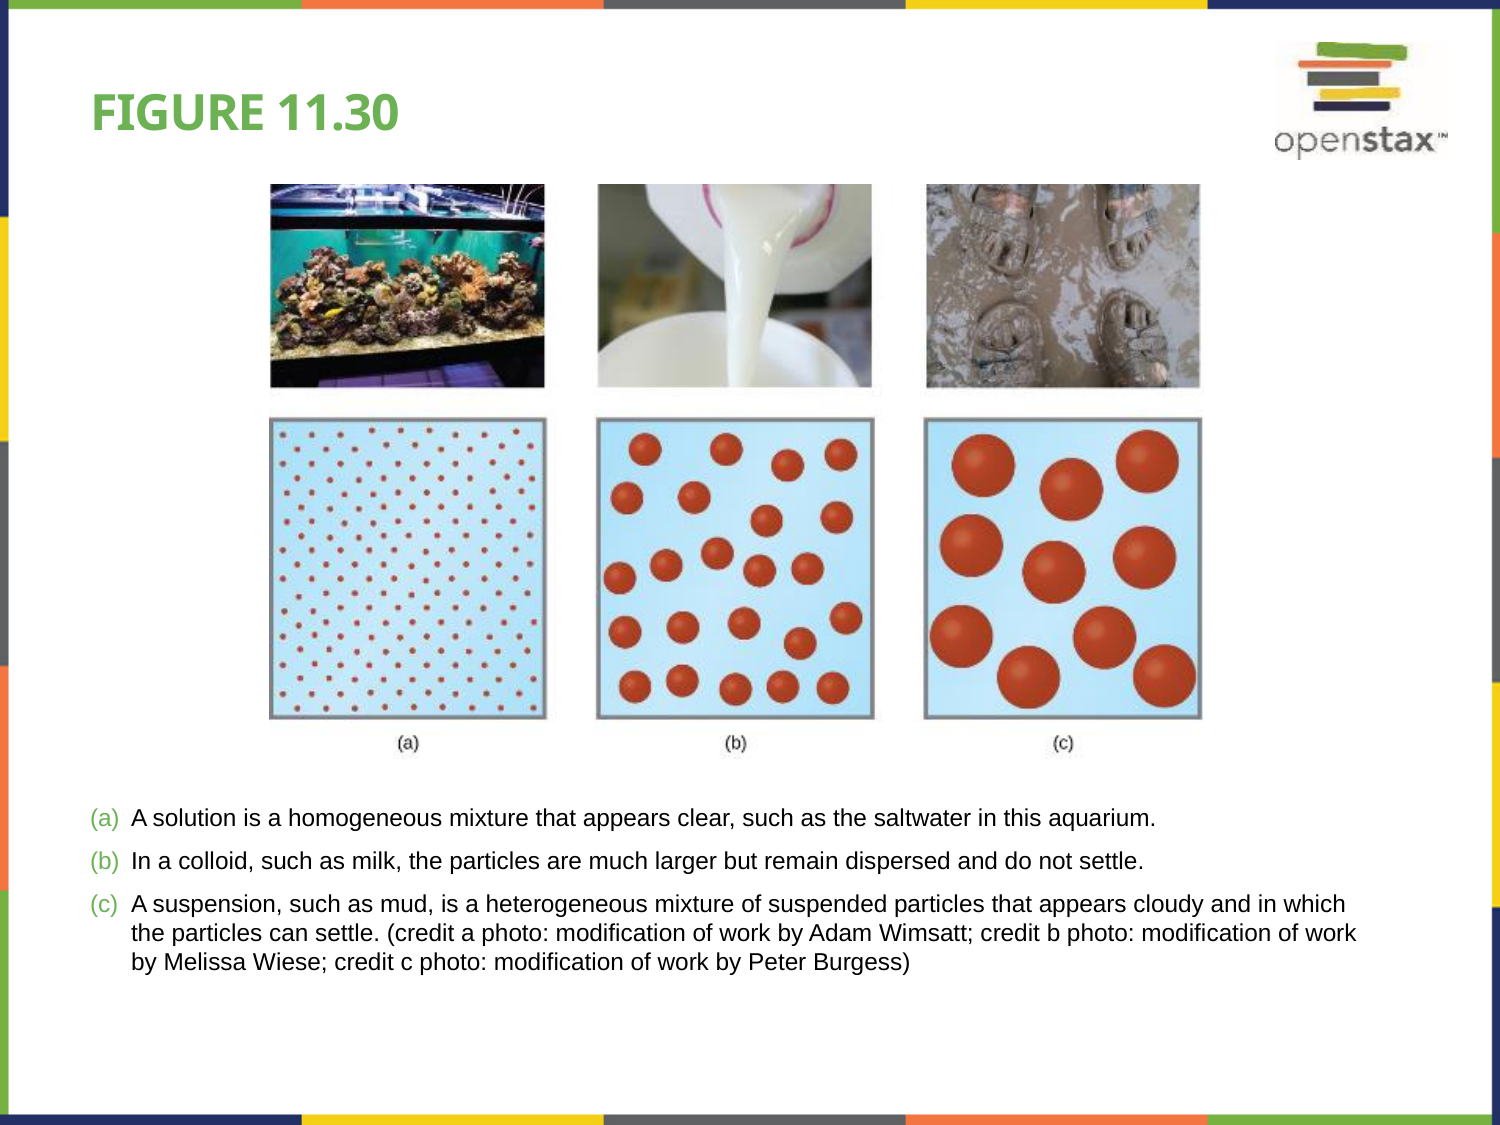

# Figure 11.30
A solution is a homogeneous mixture that appears clear, such as the saltwater in this aquarium.
In a colloid, such as milk, the particles are much larger but remain dispersed and do not settle.
A suspension, such as mud, is a heterogeneous mixture of suspended particles that appears cloudy and in which the particles can settle. (credit a photo: modification of work by Adam Wimsatt; credit b photo: modification of work by Melissa Wiese; credit c photo: modification of work by Peter Burgess)